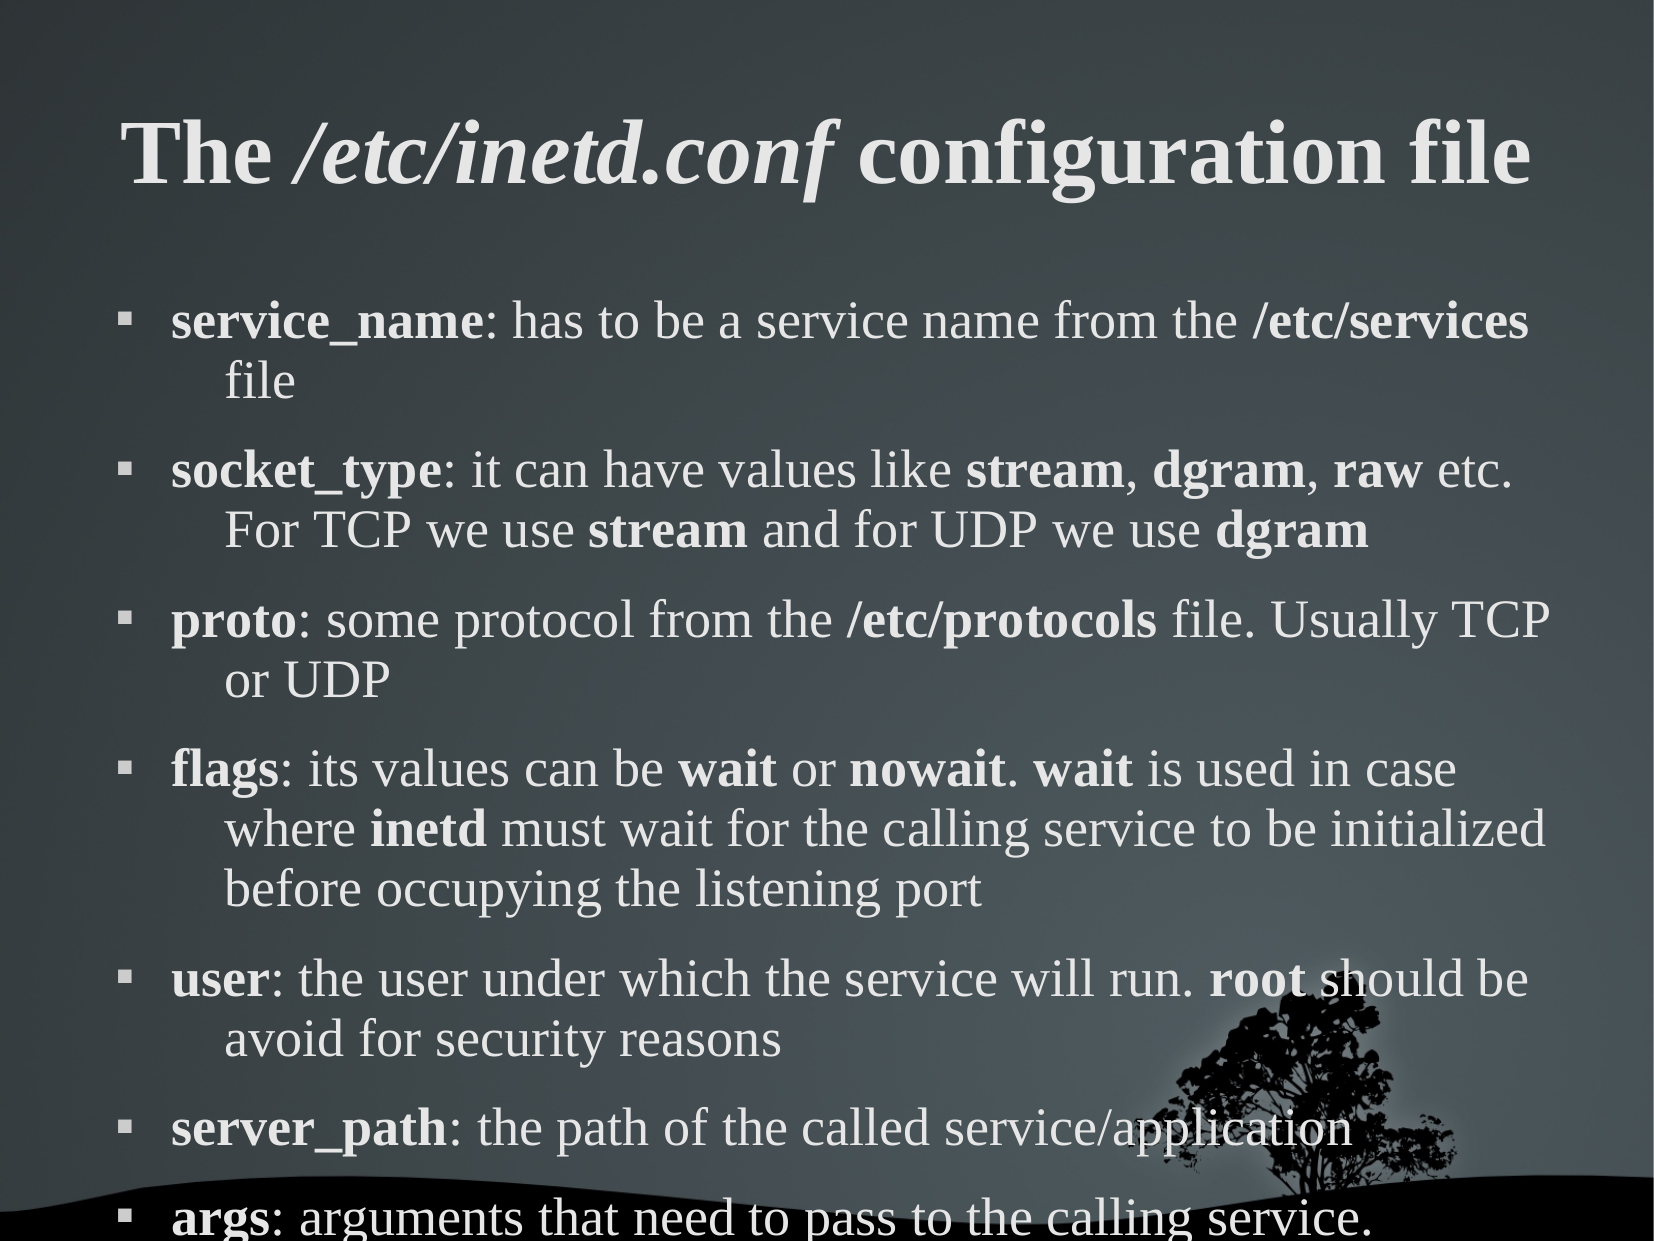

# The /etc/inetd.conf configuration file
service_name: has to be a service name from the /etc/services file
socket_type: it can have values like stream, dgram, raw etc. For TCP we use stream and for UDP we use dgram
proto: some protocol from the /etc/protocols file. Usually TCP or UDP
flags: its values can be wait or nowait. wait is used in case where inetd must wait for the calling service to be initialized before occupying the listening port
user: the user under which the service will run. root should be avoid for security reasons
server_path: the path of the called service/application
args: arguments that need to pass to the calling service. internal is used for processes internal to inetd